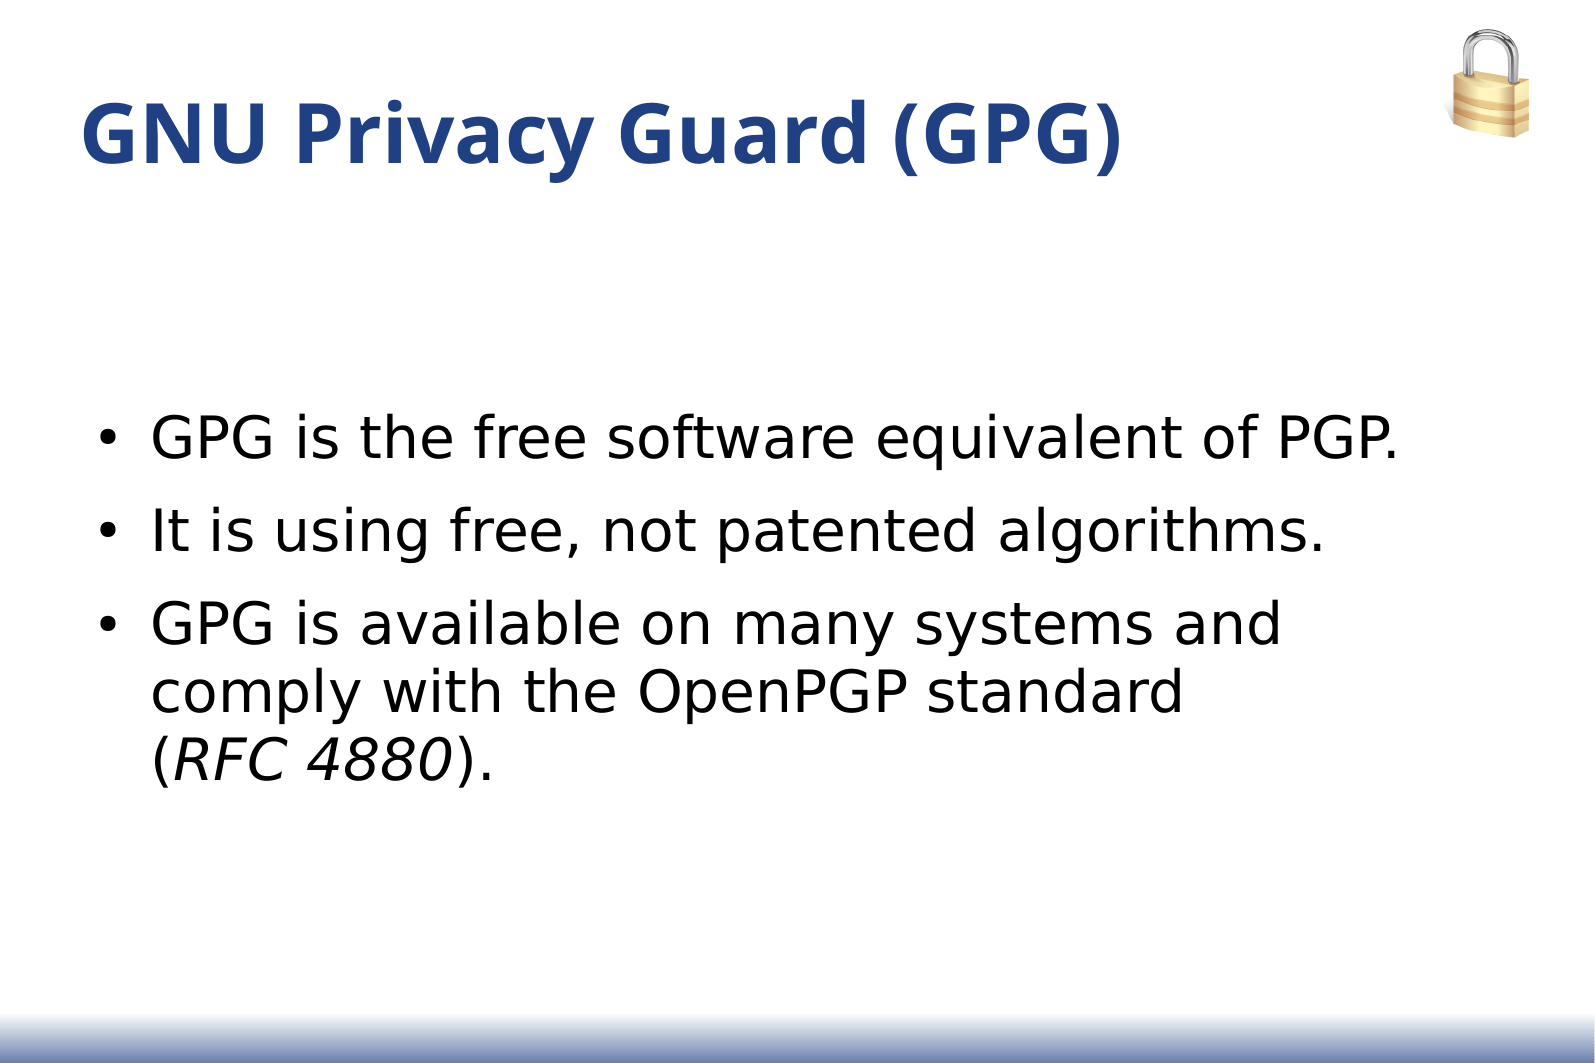

# GNU Privacy Guard (GPG)
GPG is the free software equivalent of PGP.
It is using free, not patented algorithms.
GPG is available on many systems and
comply with the OpenPGP standard
(RFC 4880).